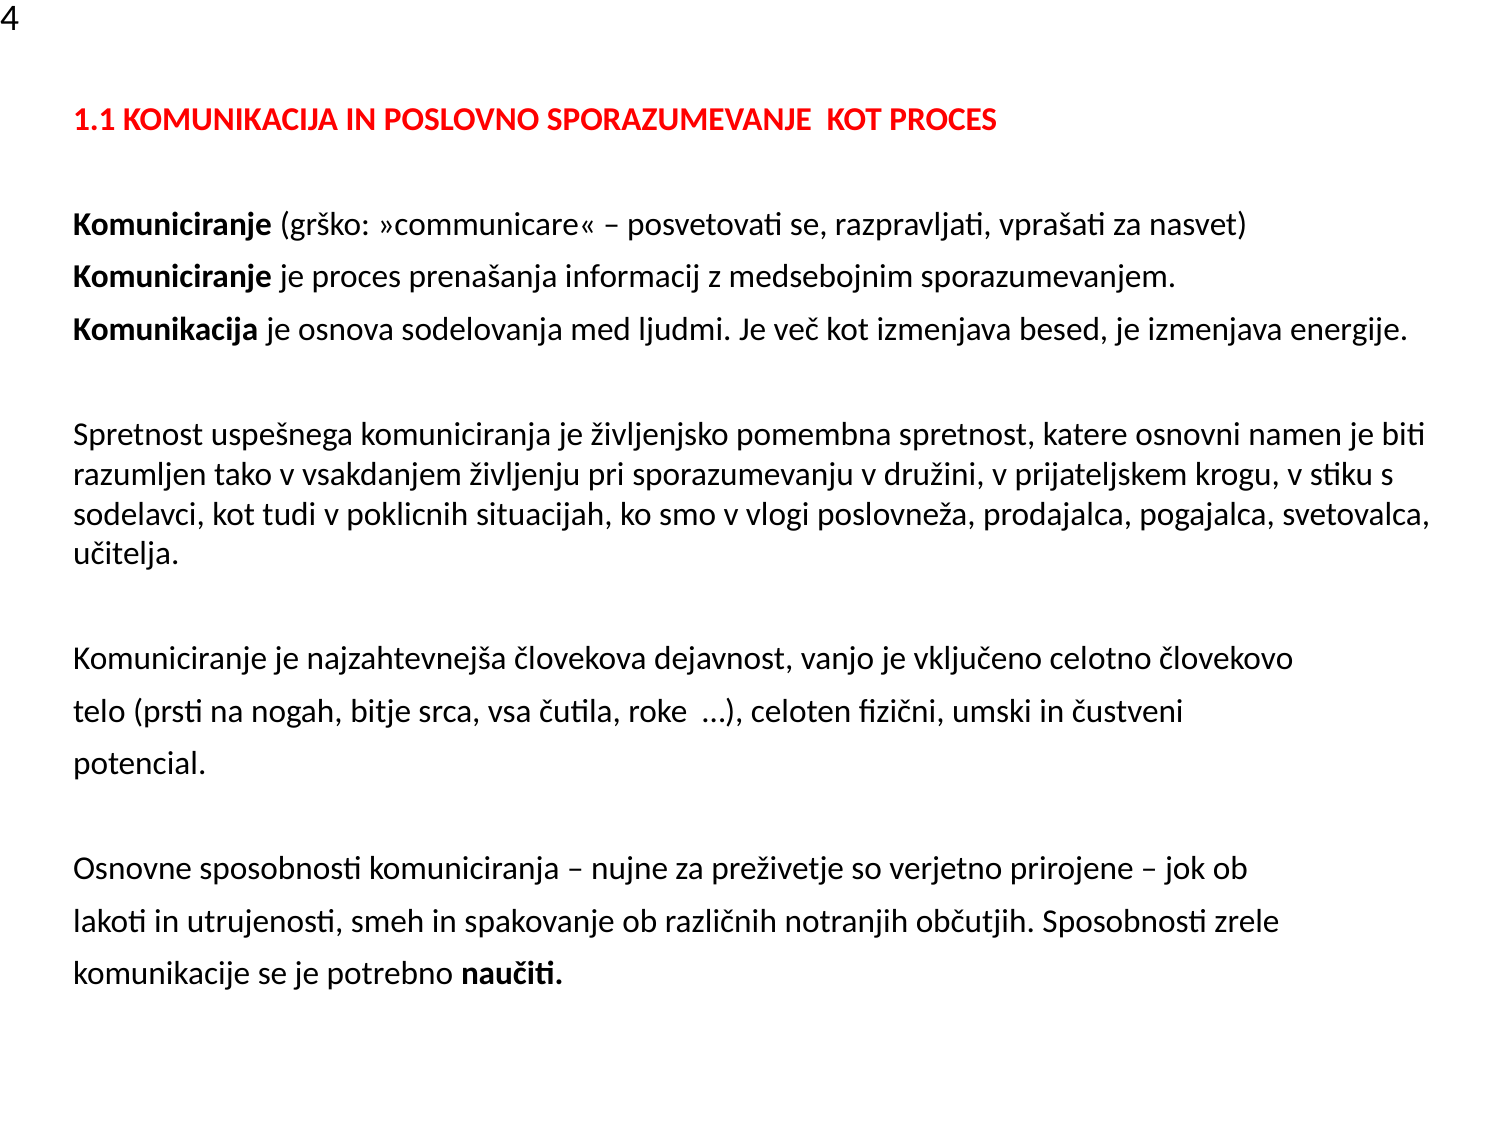

1.1 KOMUNIKACIJA IN POSLOVNO SPORAZUMEVANJE KOT PROCES
Komuniciranje (grško: »communicare« – posvetovati se, razpravljati, vprašati za nasvet)
Komuniciranje je proces prenašanja informacij z medsebojnim sporazumevanjem.
Komunikacija je osnova sodelovanja med ljudmi. Je več kot izmenjava besed, je izmenjava energije.
Spretnost uspešnega komuniciranja je življenjsko pomembna spretnost, katere osnovni namen je biti razumljen tako v vsakdanjem življenju pri sporazumevanju v družini, v prijateljskem krogu, v stiku s sodelavci, kot tudi v poklicnih situacijah, ko smo v vlogi poslovneža, prodajalca, pogajalca, svetovalca, učitelja.
Komuniciranje je najzahtevnejša človekova dejavnost, vanjo je vključeno celotno človekovo
telo (prsti na nogah, bitje srca, vsa čutila, roke …), celoten fizični, umski in čustveni
potencial.
Osnovne sposobnosti komuniciranja – nujne za preživetje so verjetno prirojene – jok ob
lakoti in utrujenosti, smeh in spakovanje ob različnih notranjih občutjih. Sposobnosti zrele
komunikacije se je potrebno naučiti.